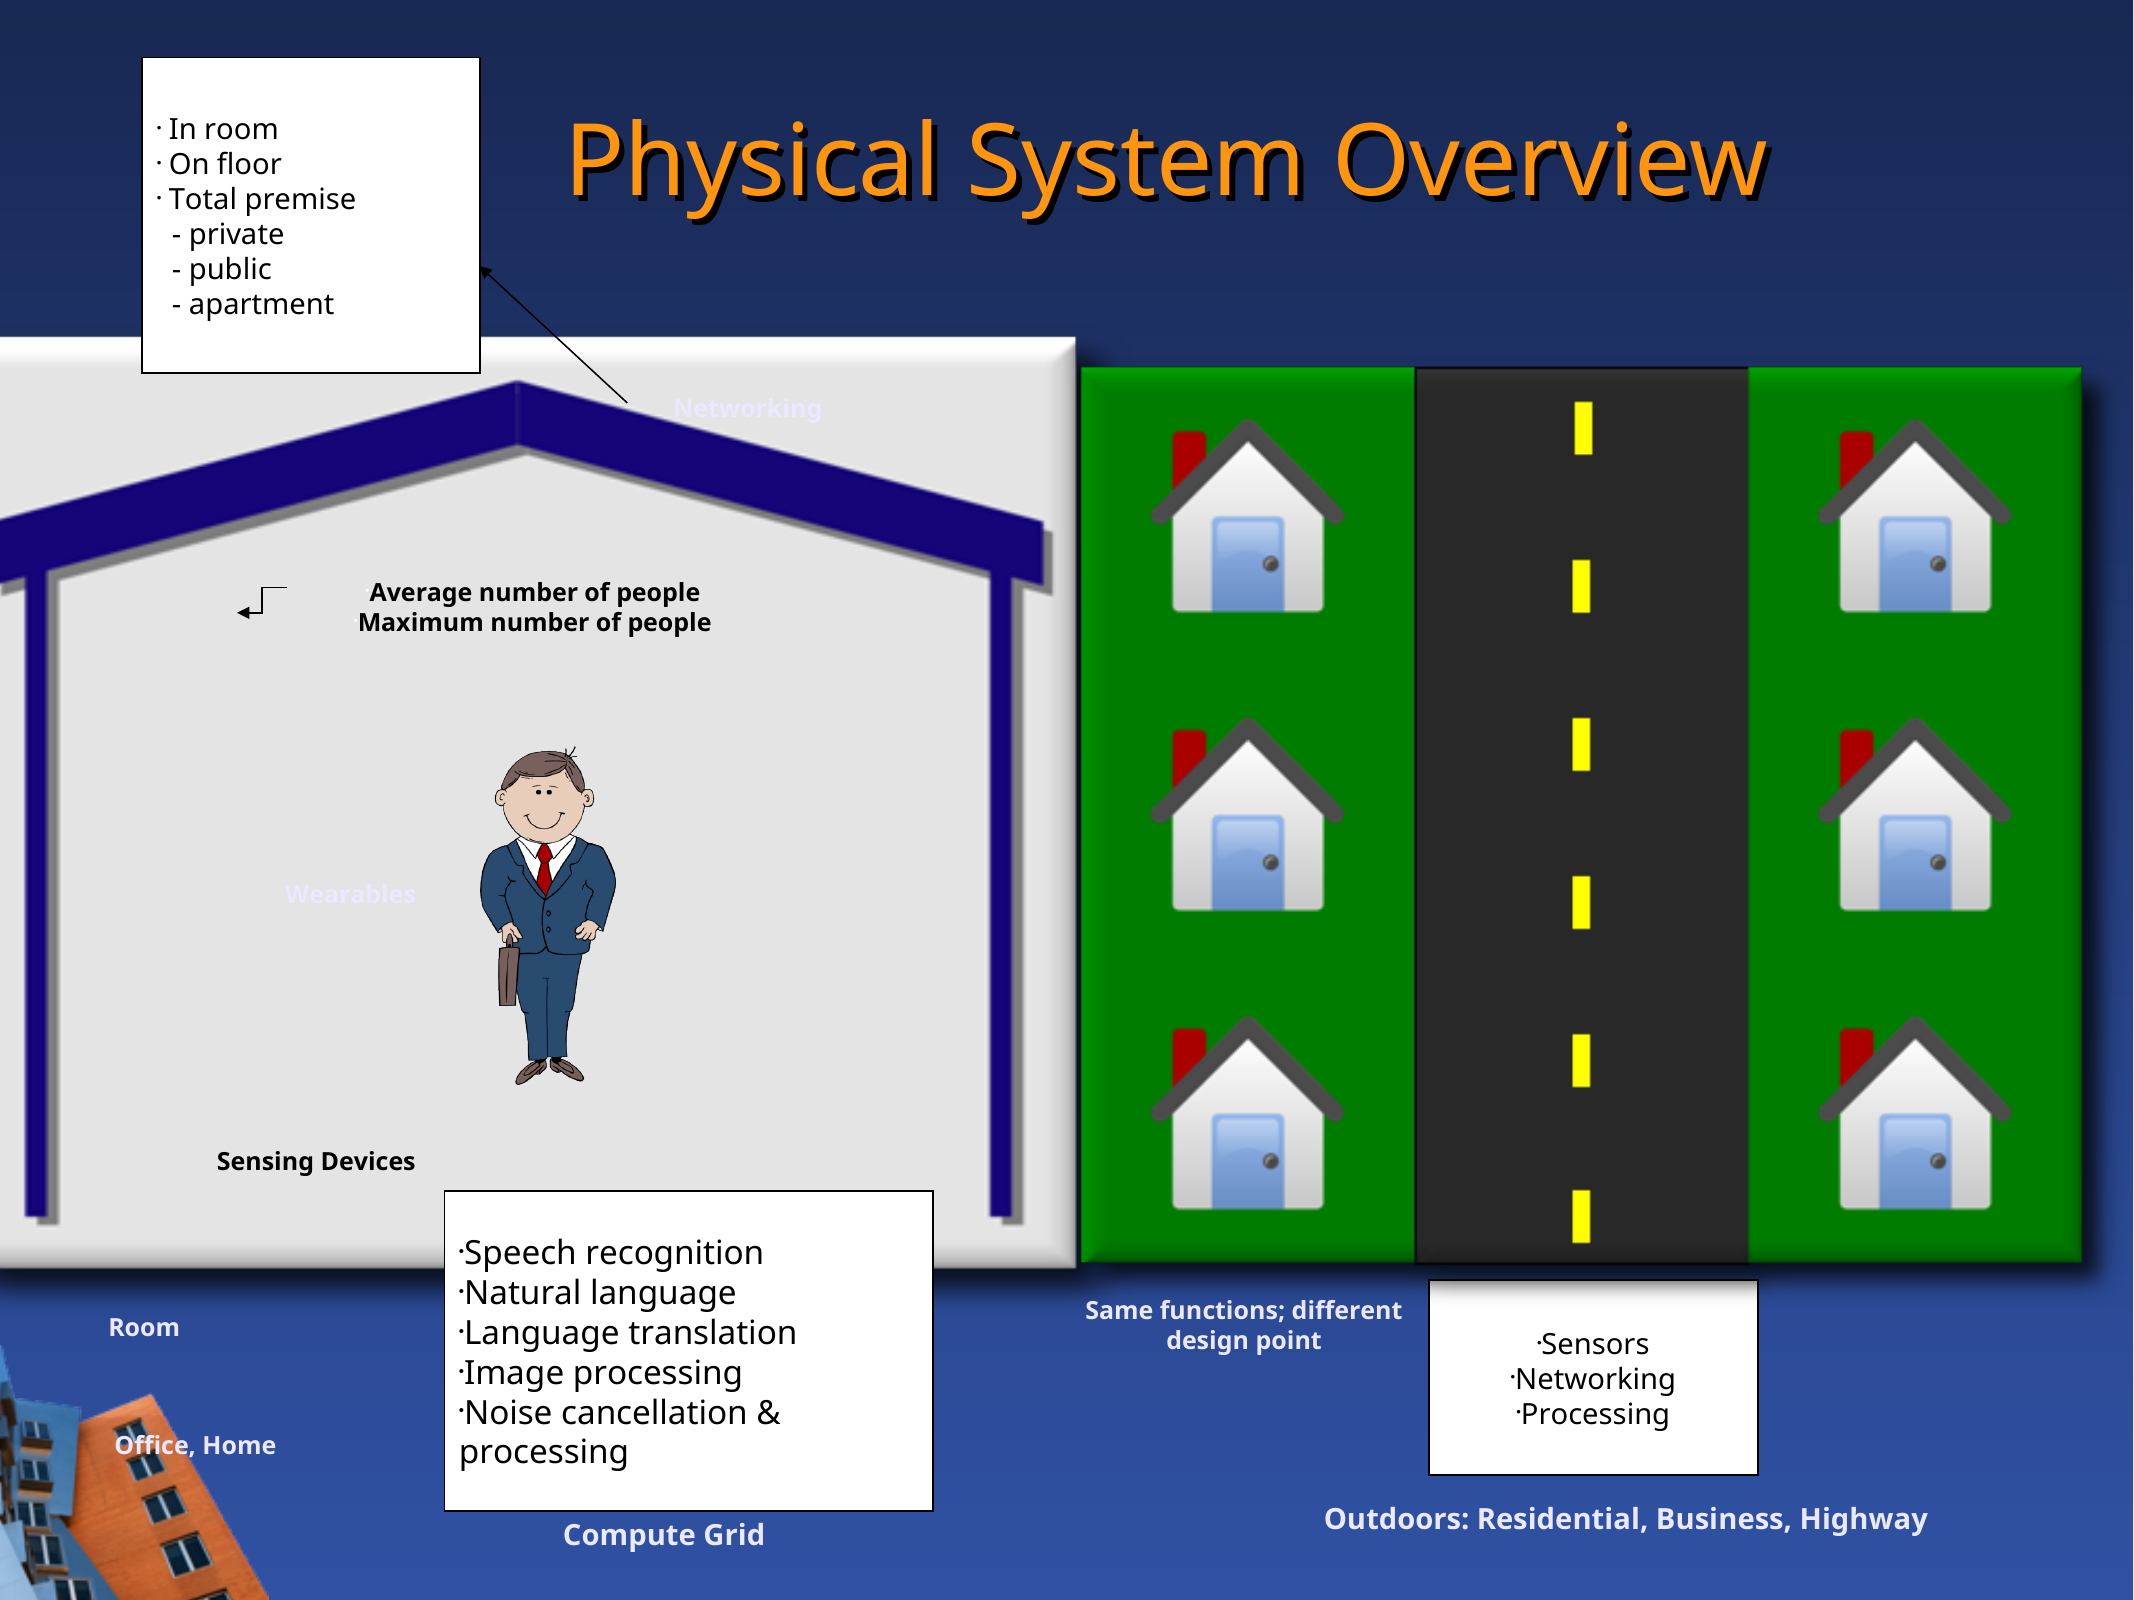

# Physical System Overview
 In room
 On floor
 Total premise
 - private
 - public
 - apartment
Networking
Average number of people
Maximum number of people
Wearables
Sensing Devices
Speech recognition
Natural language
Language translation
Image processing
Noise cancellation & processing
Sensors
Networking
Processing
Same functions; different design point
Room
Office, Home
Outdoors: Residential, Business, Highway
Compute Grid